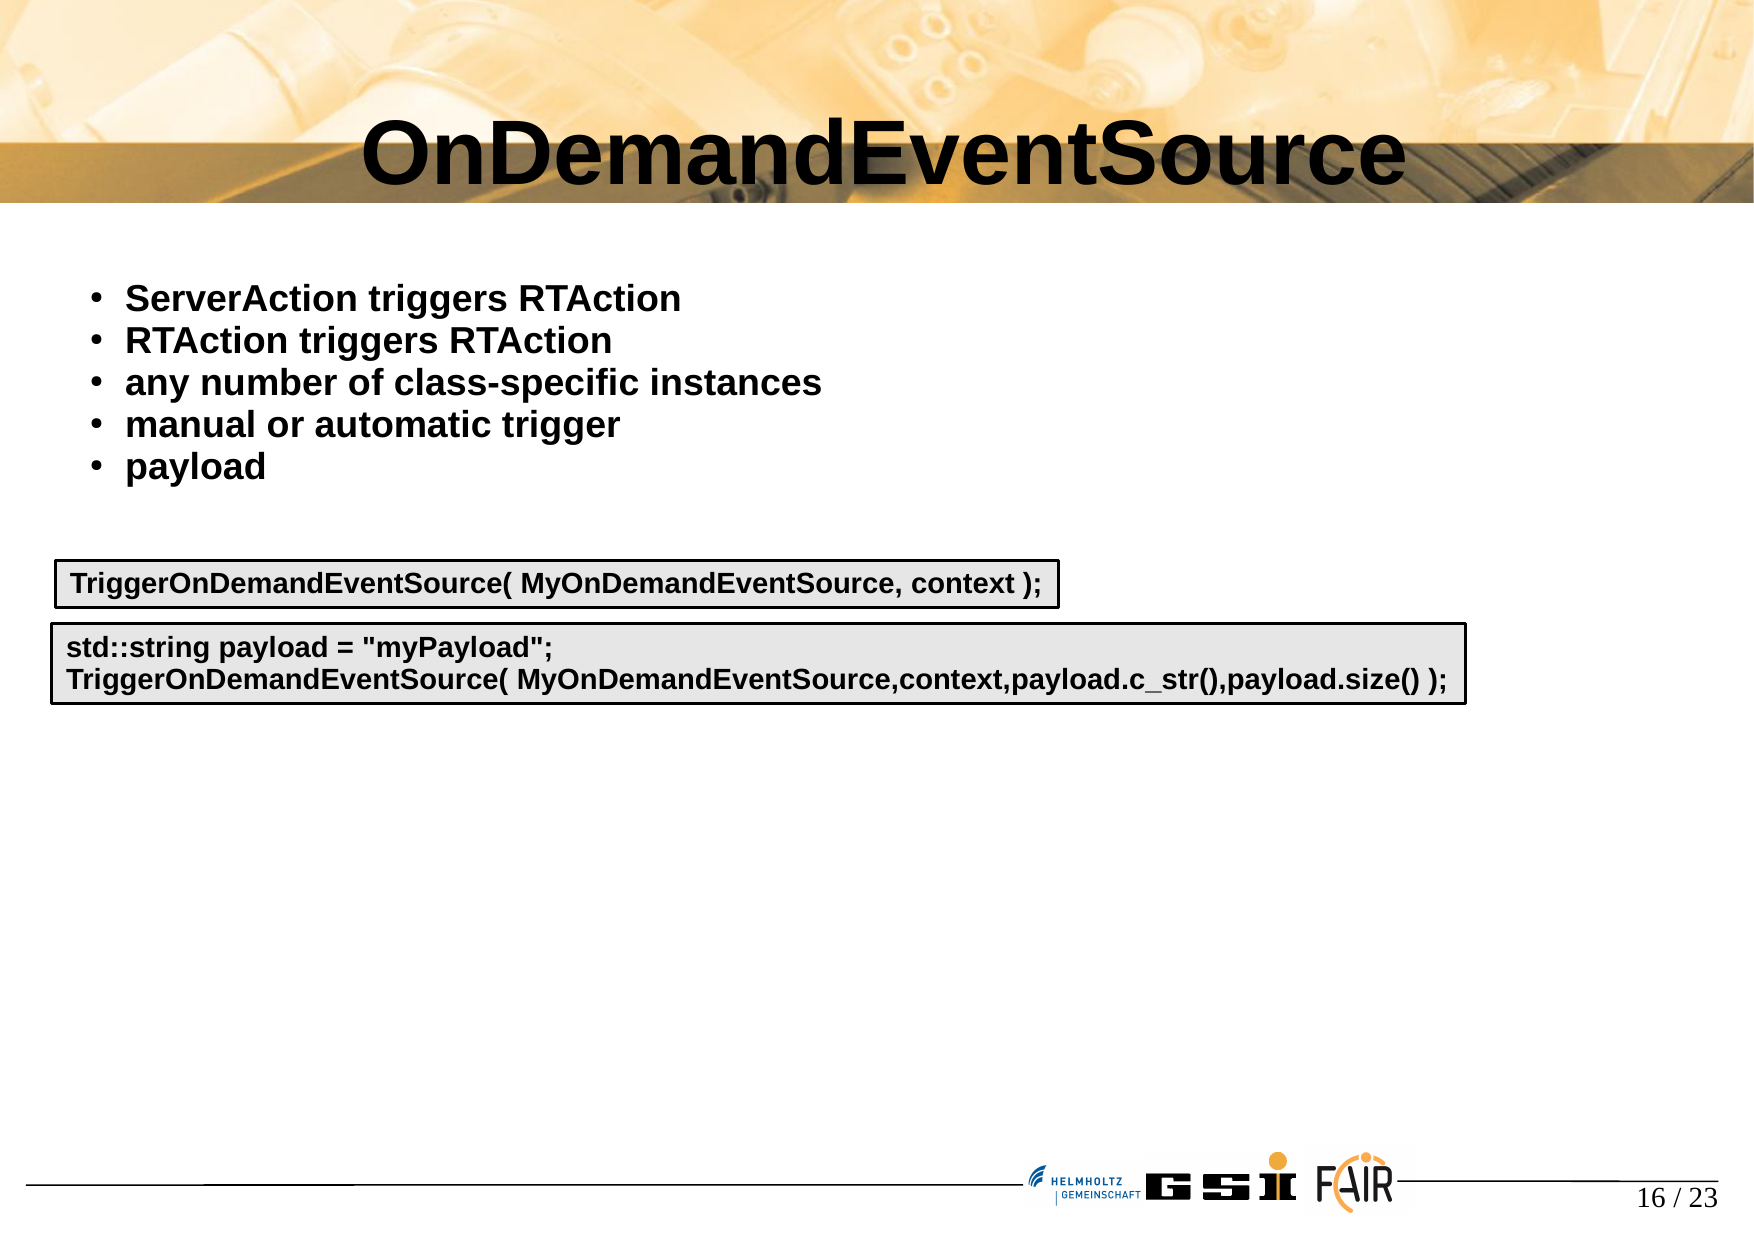

# OnDemandEventSource
ServerAction triggers RTAction
RTAction triggers RTAction
any number of class-specific instances
manual or automatic trigger
payload
TriggerOnDemandEventSource( MyOnDemandEventSource, context );
std::string payload = "myPayload";
TriggerOnDemandEventSource( MyOnDemandEventSource,context,payload.c_str(),payload.size() );
16